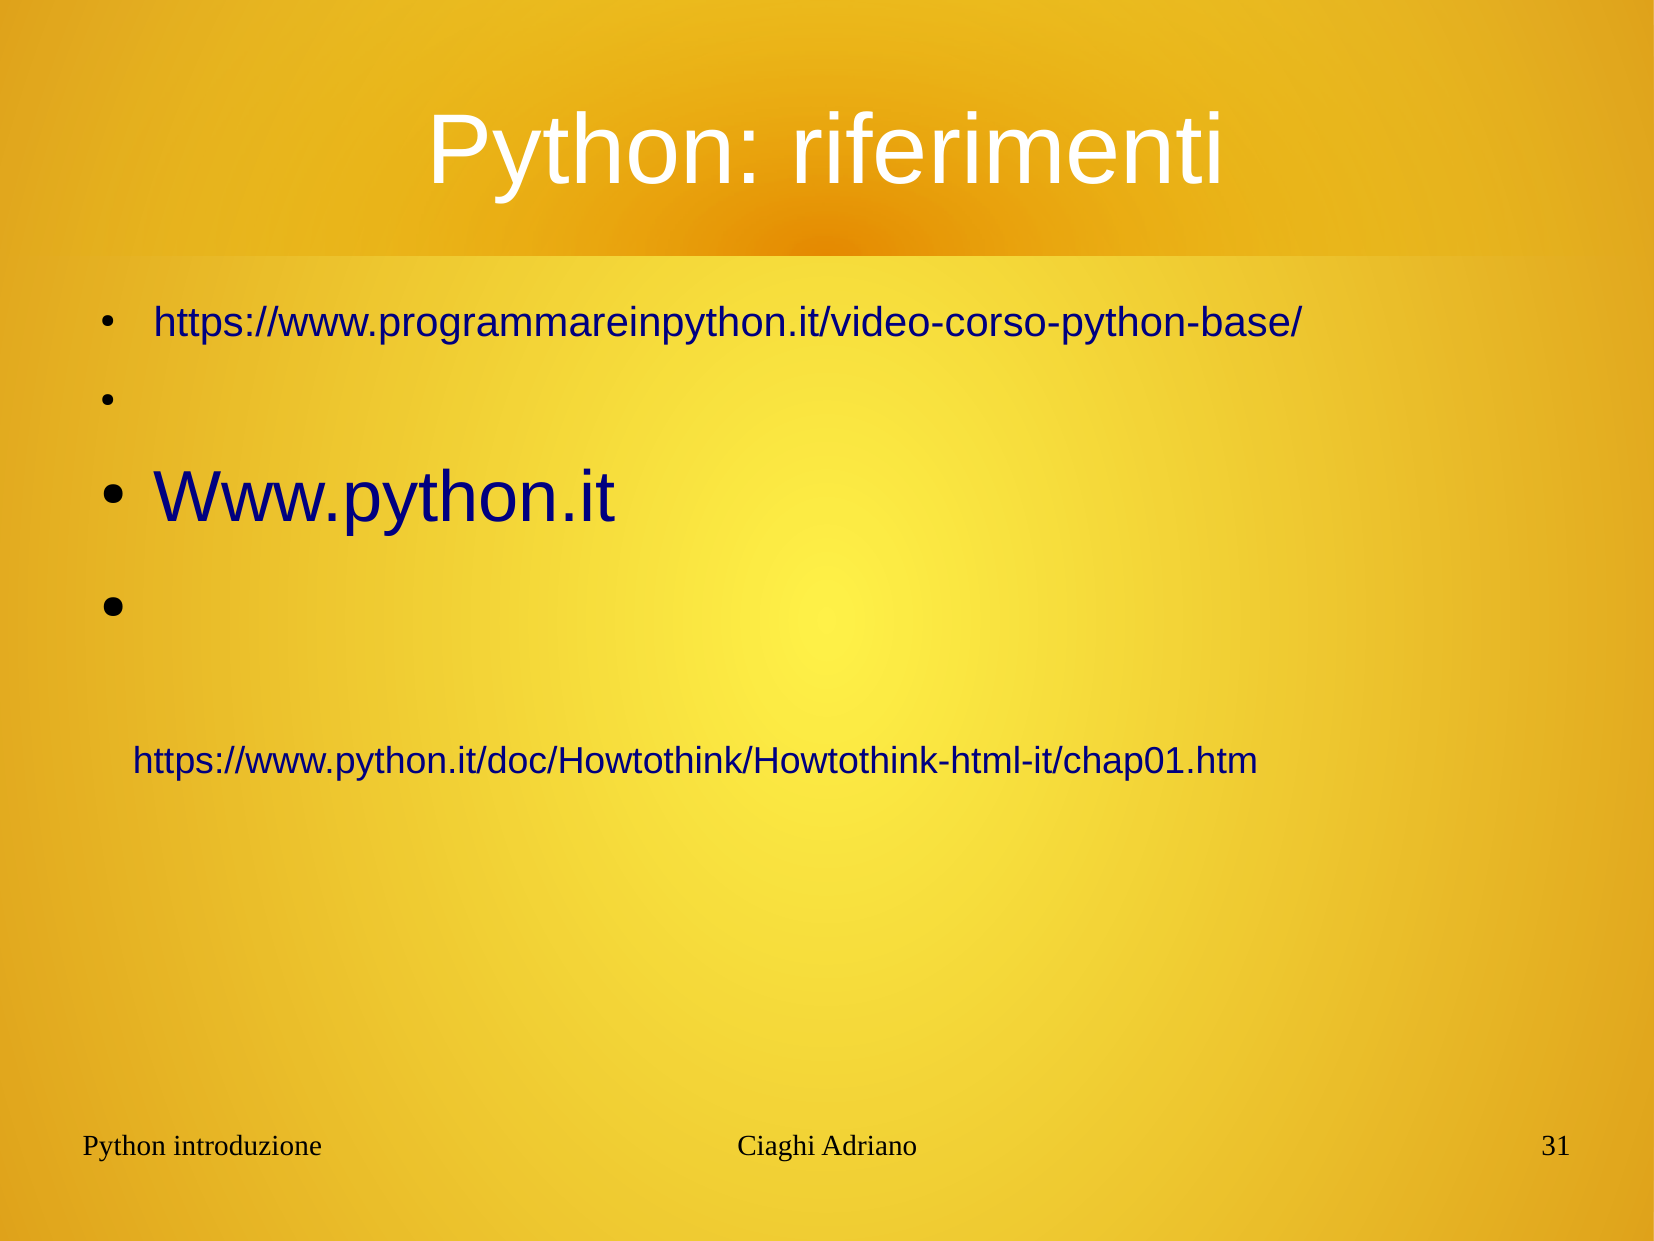

# Python: riferimenti
https://www.programmareinpython.it/video-corso-python-base/
Www.python.it
https://www.python.it/doc/Howtothink/Howtothink-html-it/chap01.htm
Python introduzione
Ciaghi Adriano
31